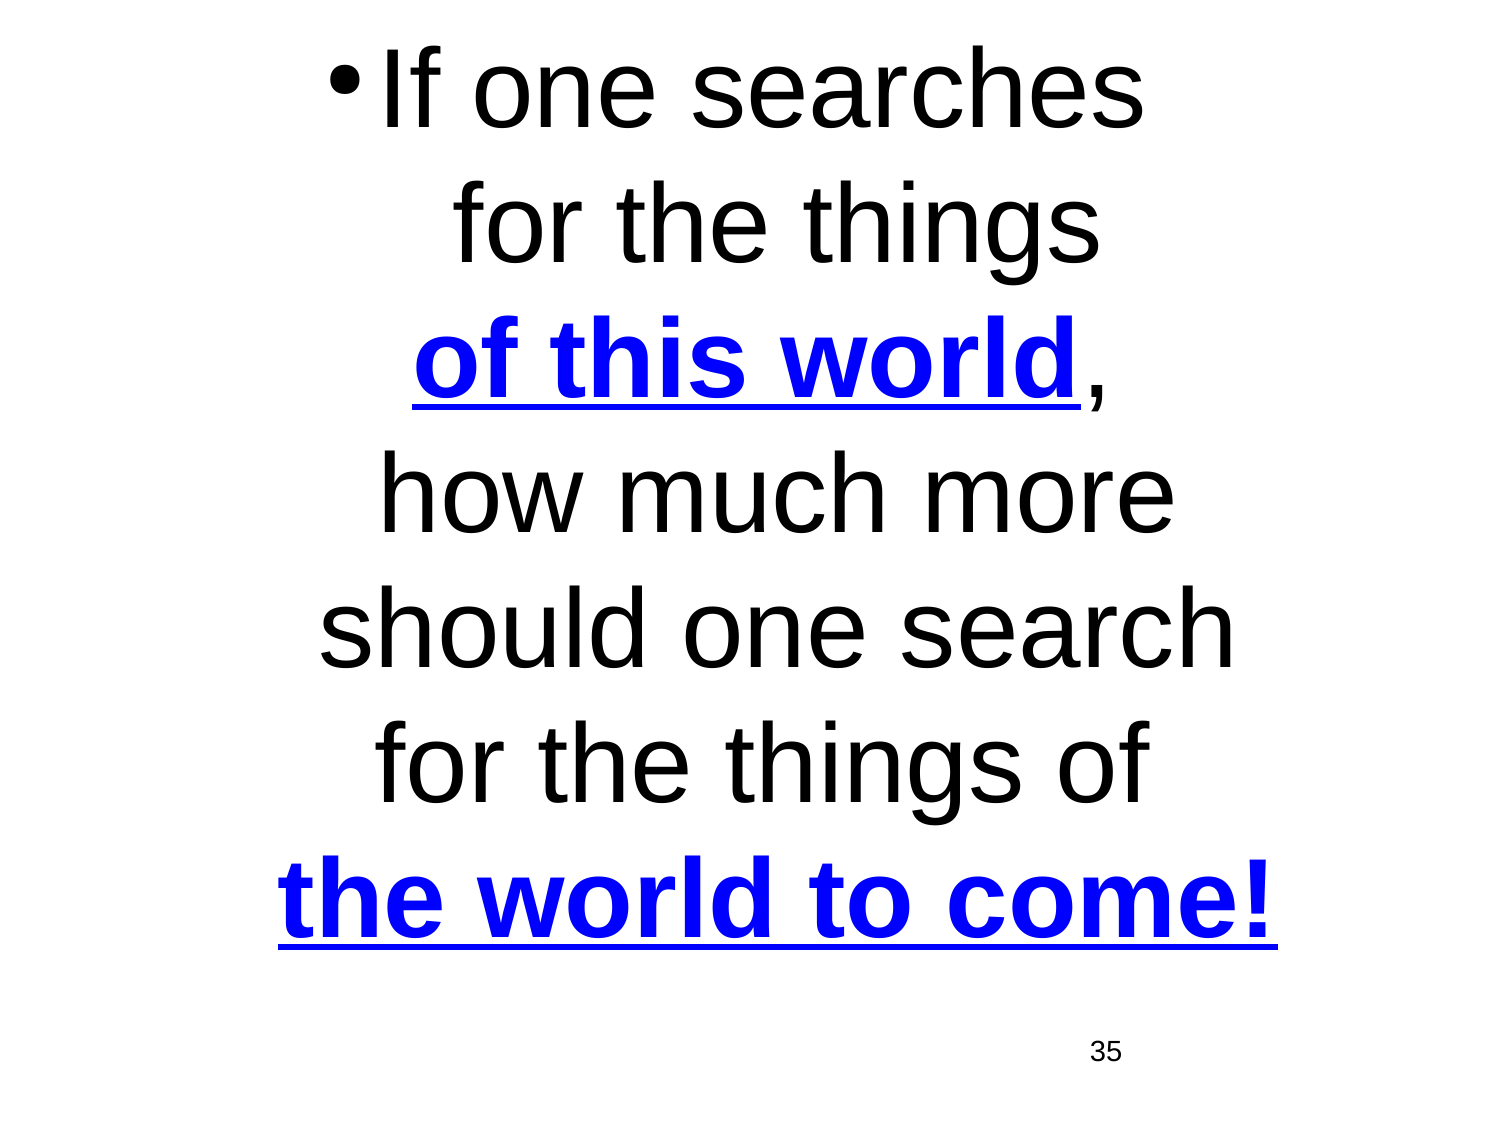

# If one searches for the things of this world, how much more should one search for the things of the world to come!
35